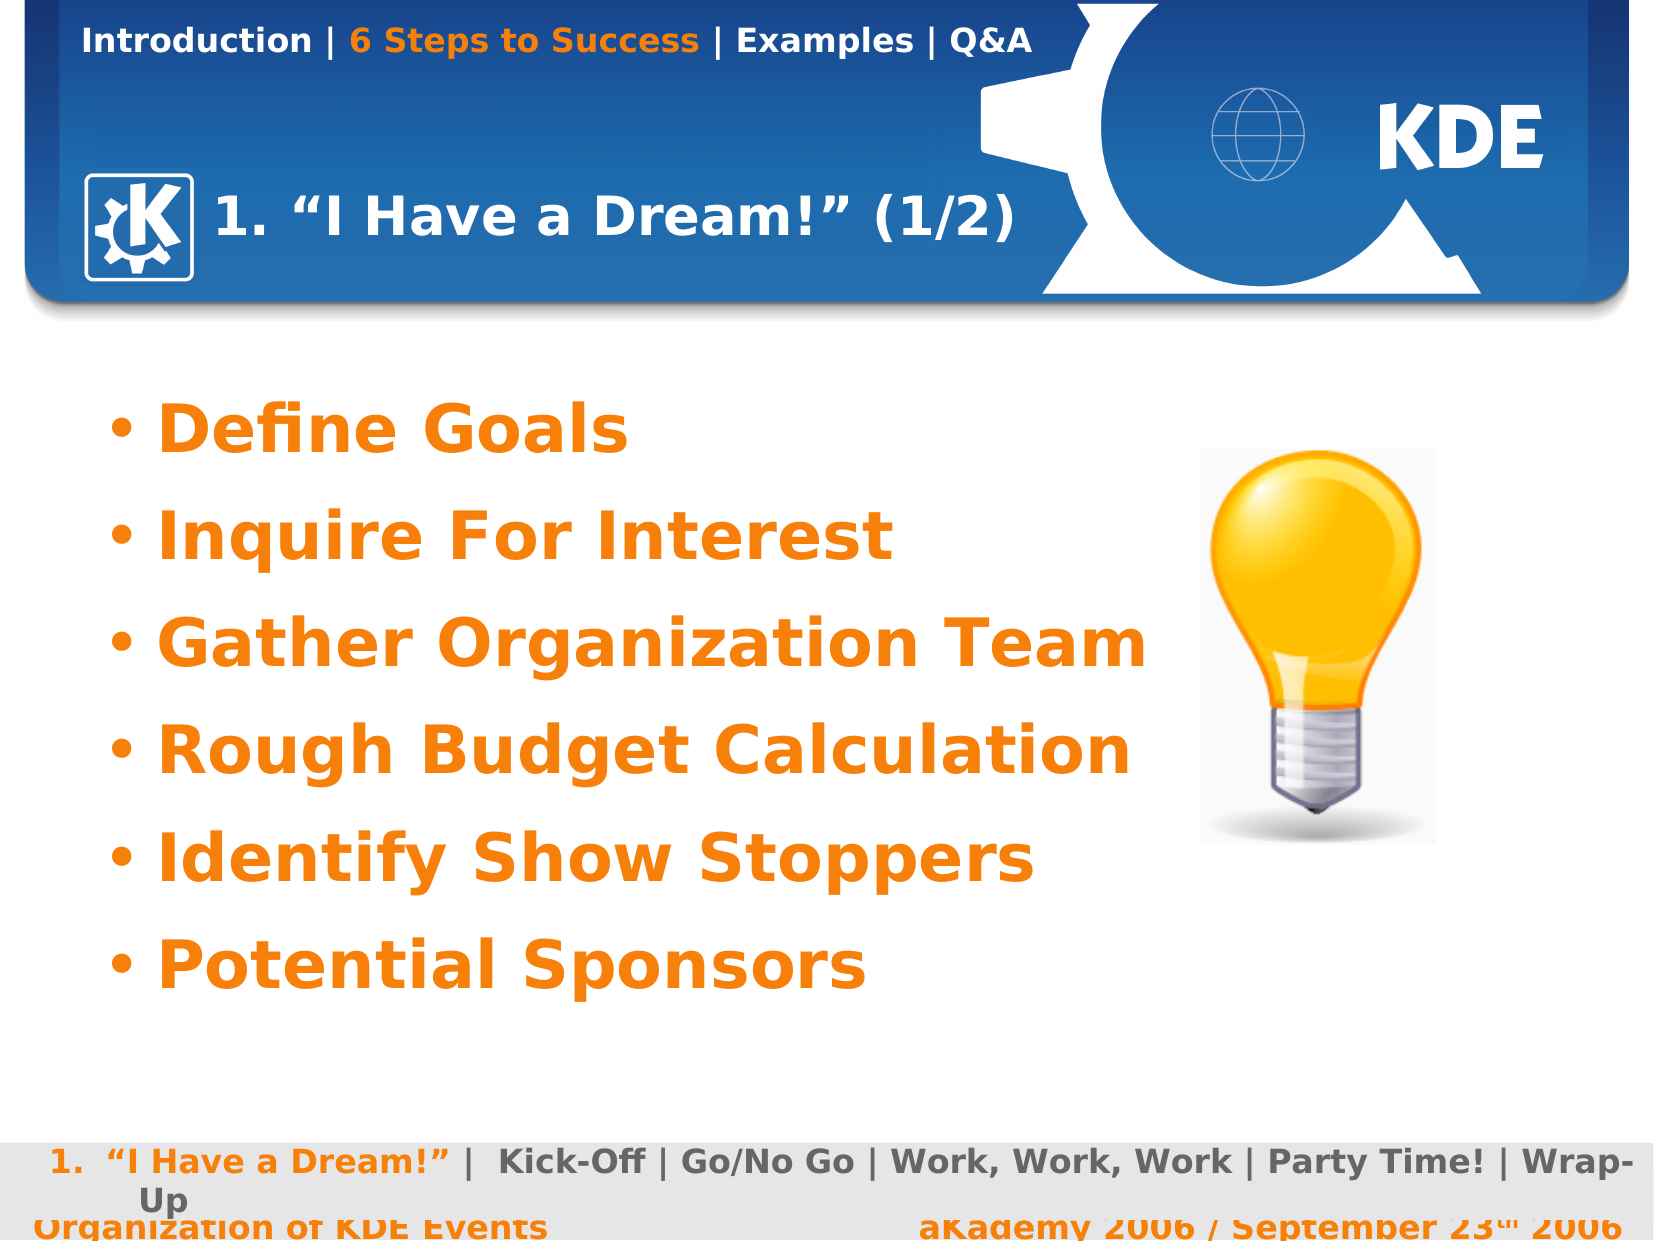

Introduction | 6 Steps to Success | Examples | Q&A
# 1. “I Have a Dream!” (1/2)
Define Goals
Inquire For Interest
Gather Organization Team
Rough Budget Calculation
Identify Show Stoppers
Potential Sponsors
 “I Have a Dream!” | Kick-Off | Go/No Go | Work, Work, Work | Party Time! | Wrap-Up